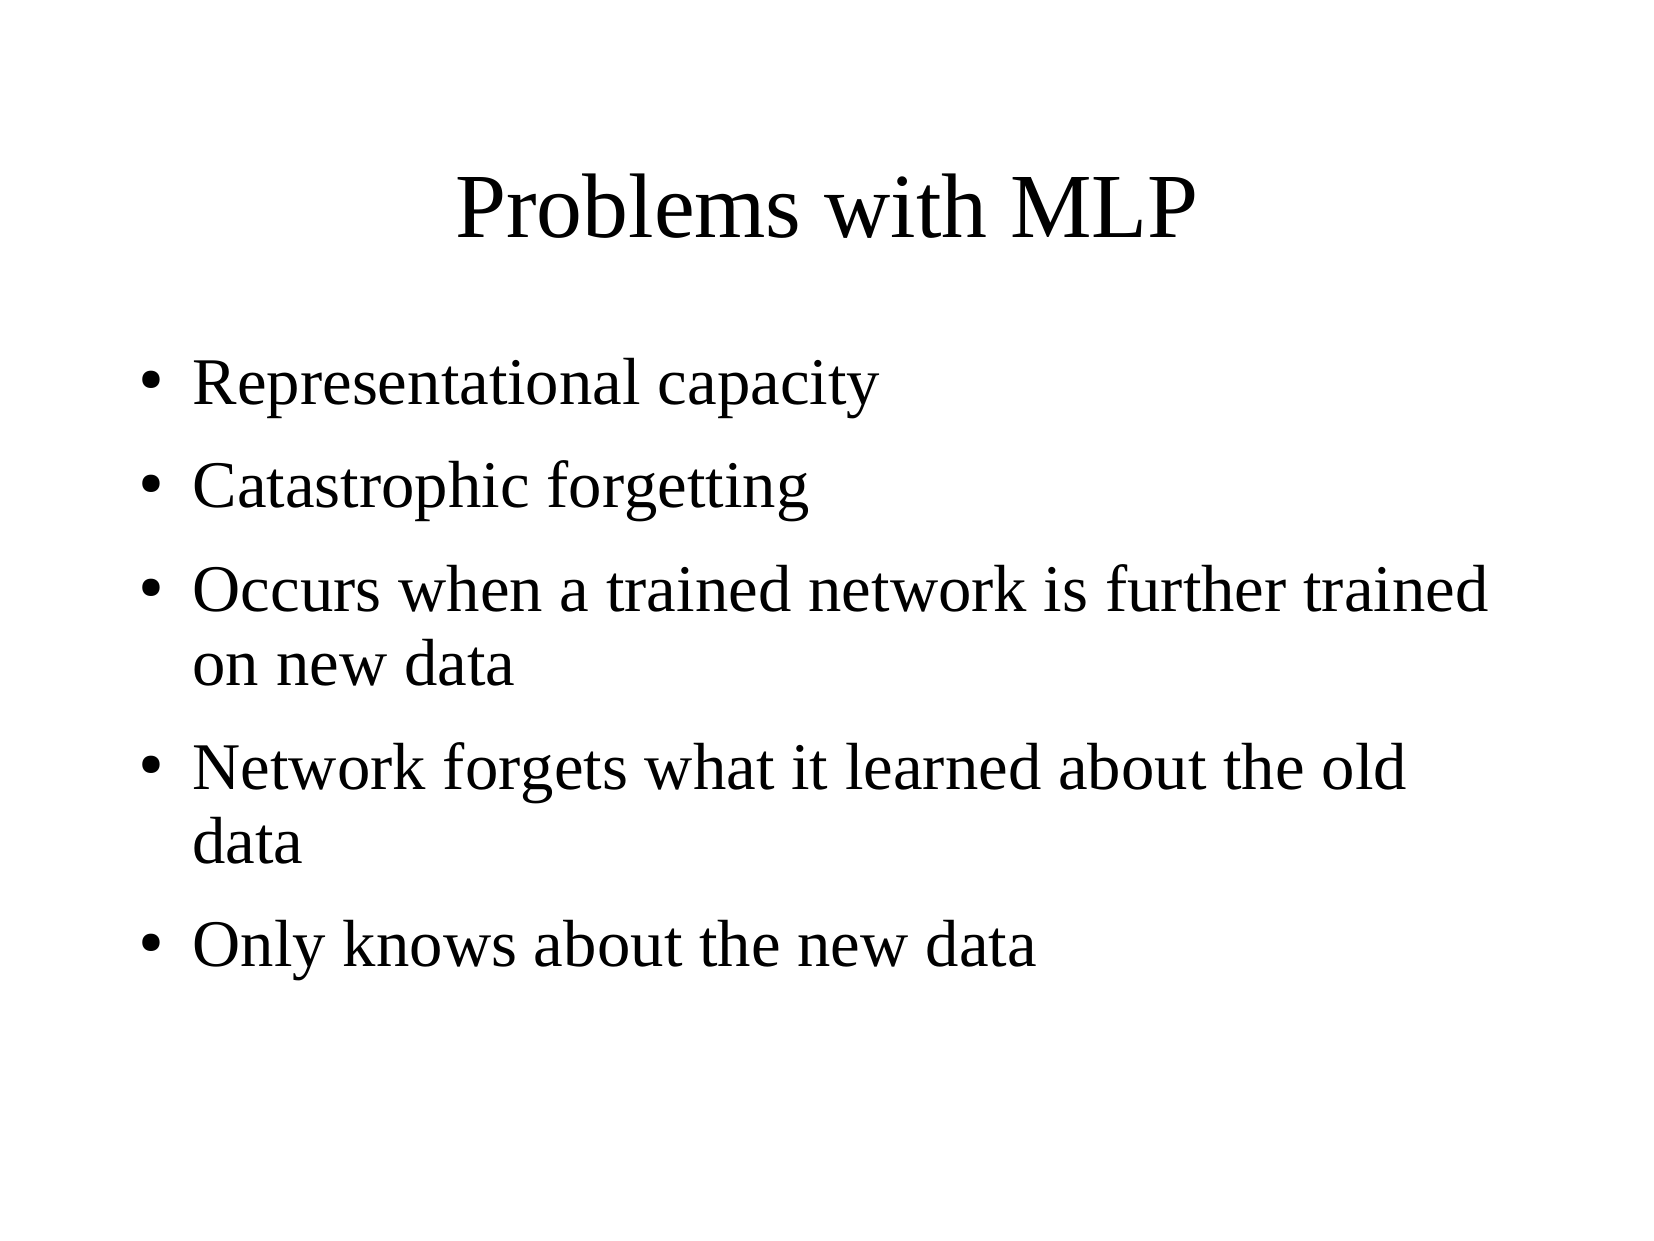

# Problems with MLP
Representational capacity
Catastrophic forgetting
Occurs when a trained network is further trained on new data
Network forgets what it learned about the old data
Only knows about the new data